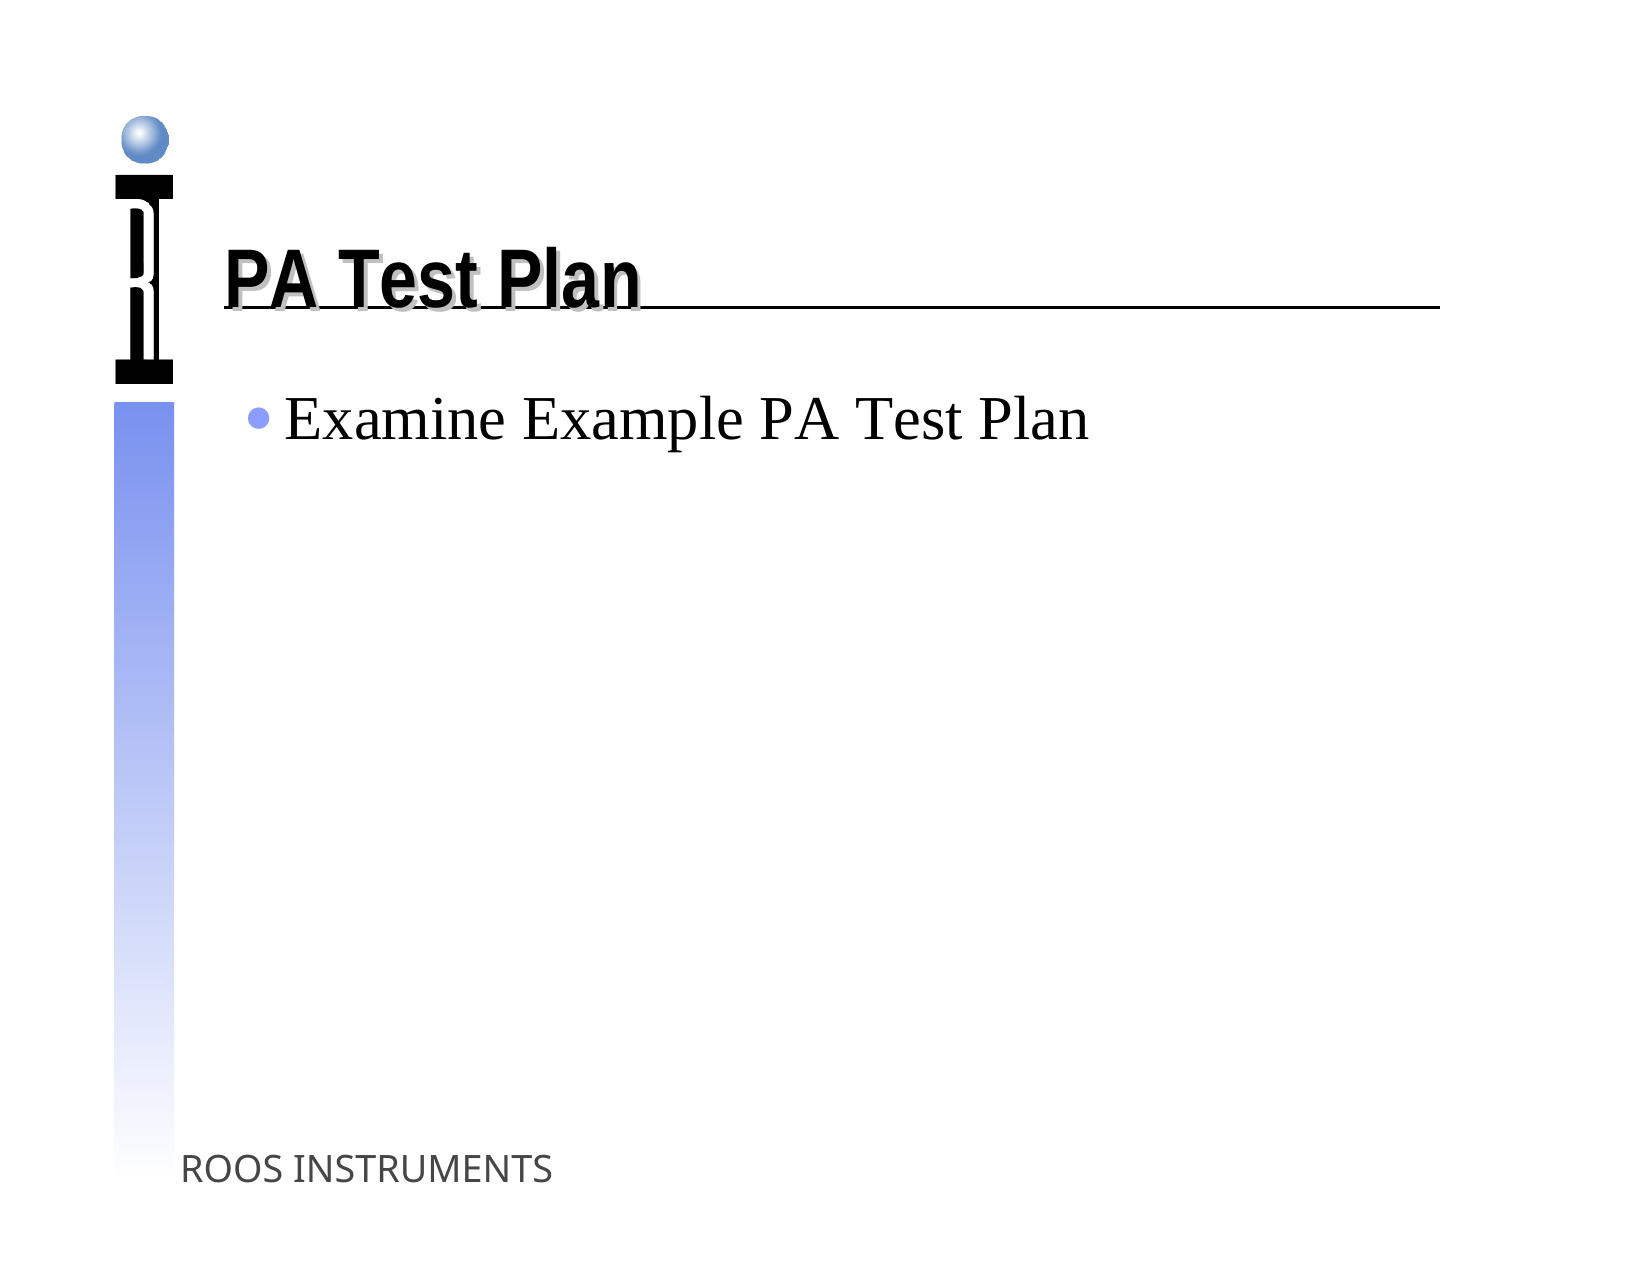

PA Test Plan
Examine Example PA Test Plan